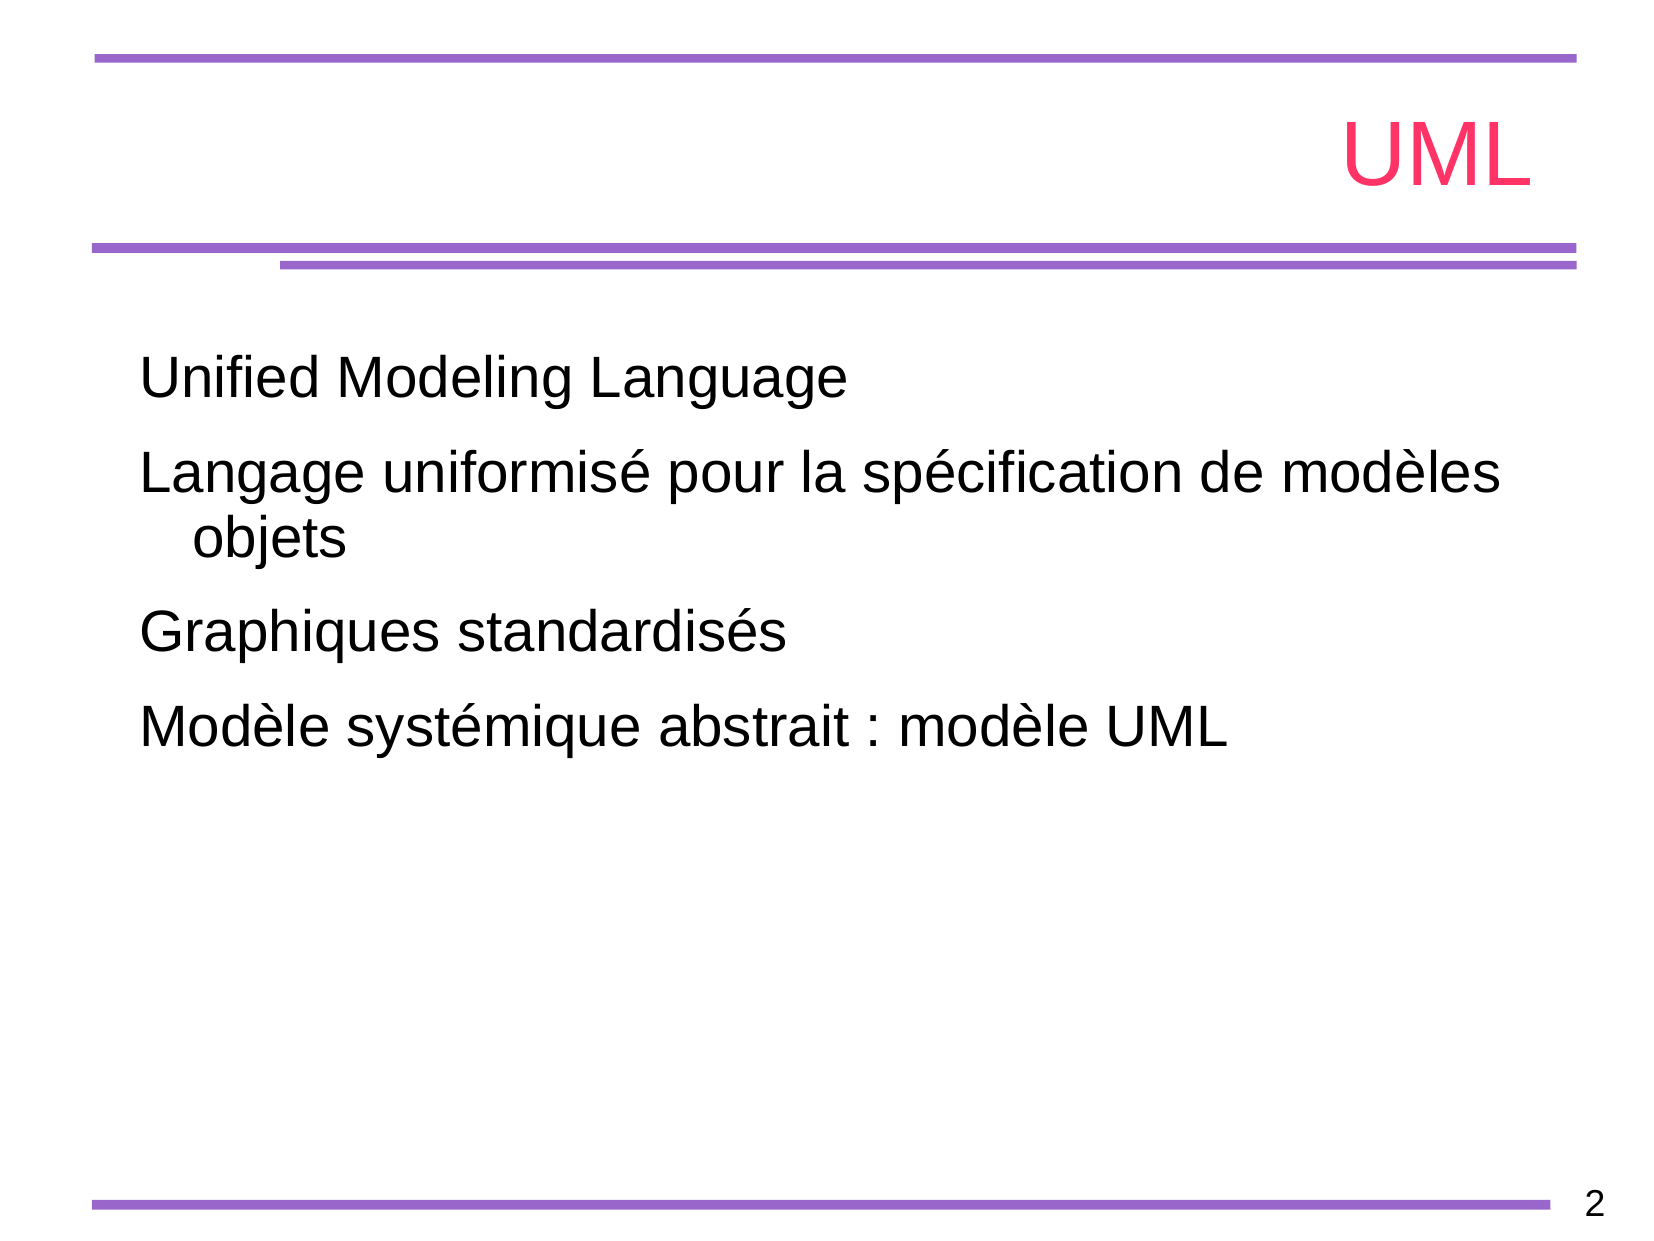

# UML
Unified Modeling Language
Langage uniformisé pour la spécification de modèles objets
Graphiques standardisés
Modèle systémique abstrait : modèle UML